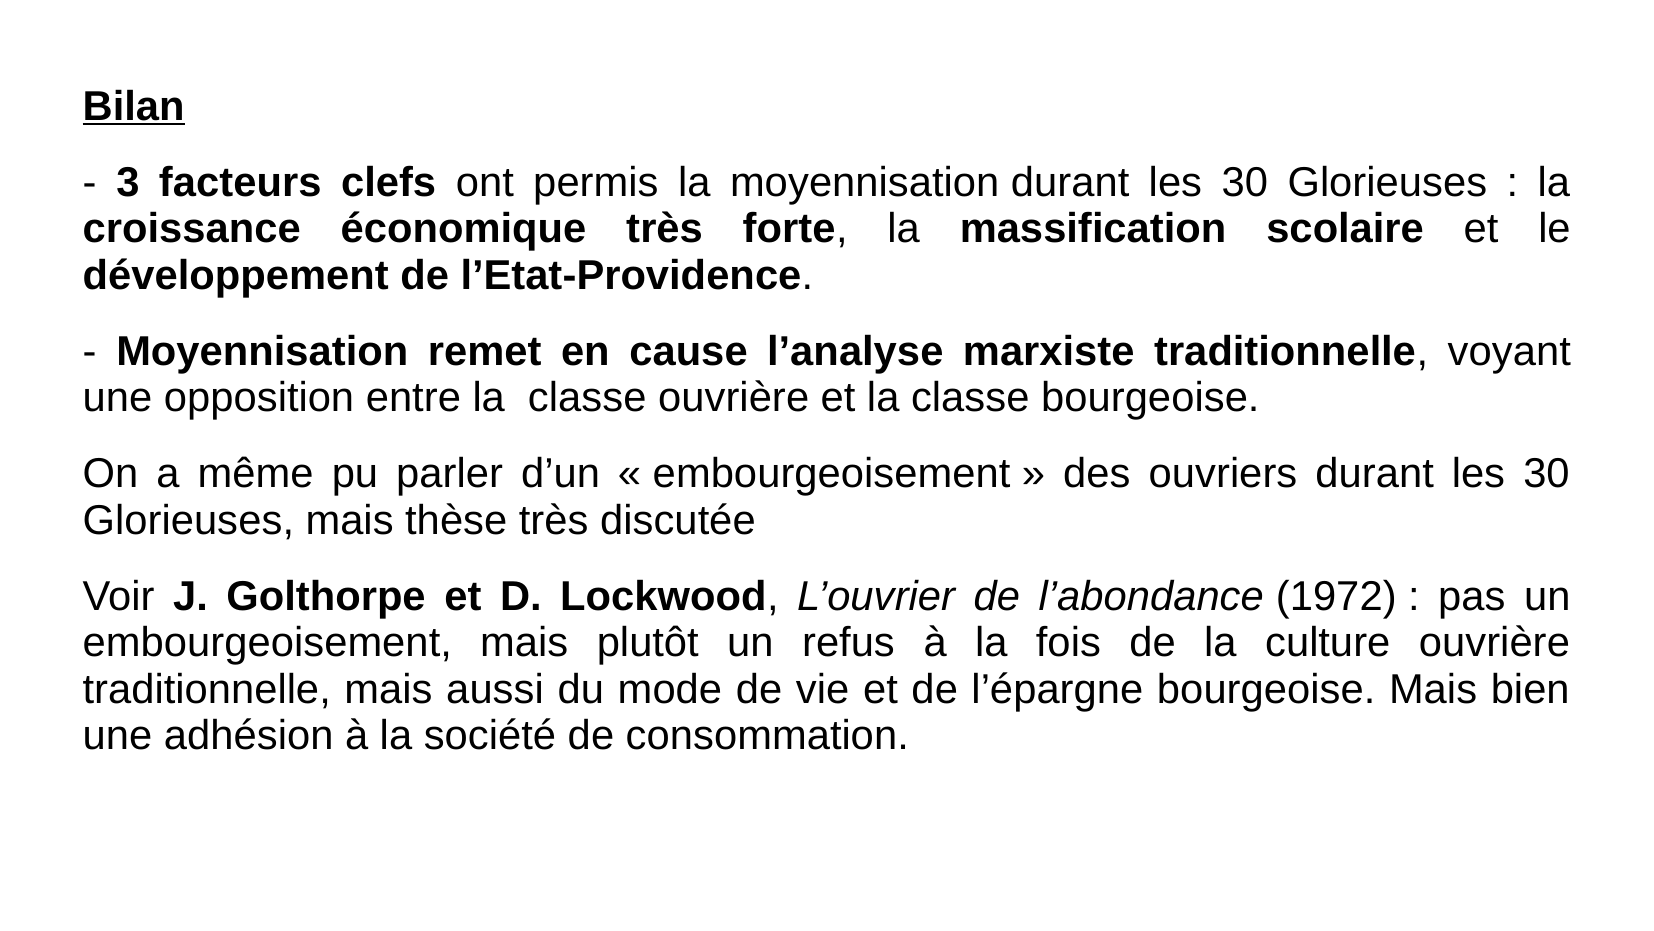

# Bilan
- 3 facteurs clefs ont permis la moyennisation durant les 30 Glorieuses : la croissance économique très forte, la massification scolaire et le développement de l’Etat-Providence.
- Moyennisation remet en cause l’analyse marxiste traditionnelle, voyant une opposition entre la classe ouvrière et la classe bourgeoise.
On a même pu parler d’un « embourgeoisement » des ouvriers durant les 30 Glorieuses, mais thèse très discutée
Voir J. Golthorpe et D. Lockwood, L’ouvrier de l’abondance (1972) : pas un embourgeoisement, mais plutôt un refus à la fois de la culture ouvrière traditionnelle, mais aussi du mode de vie et de l’épargne bourgeoise. Mais bien une adhésion à la société de consommation.